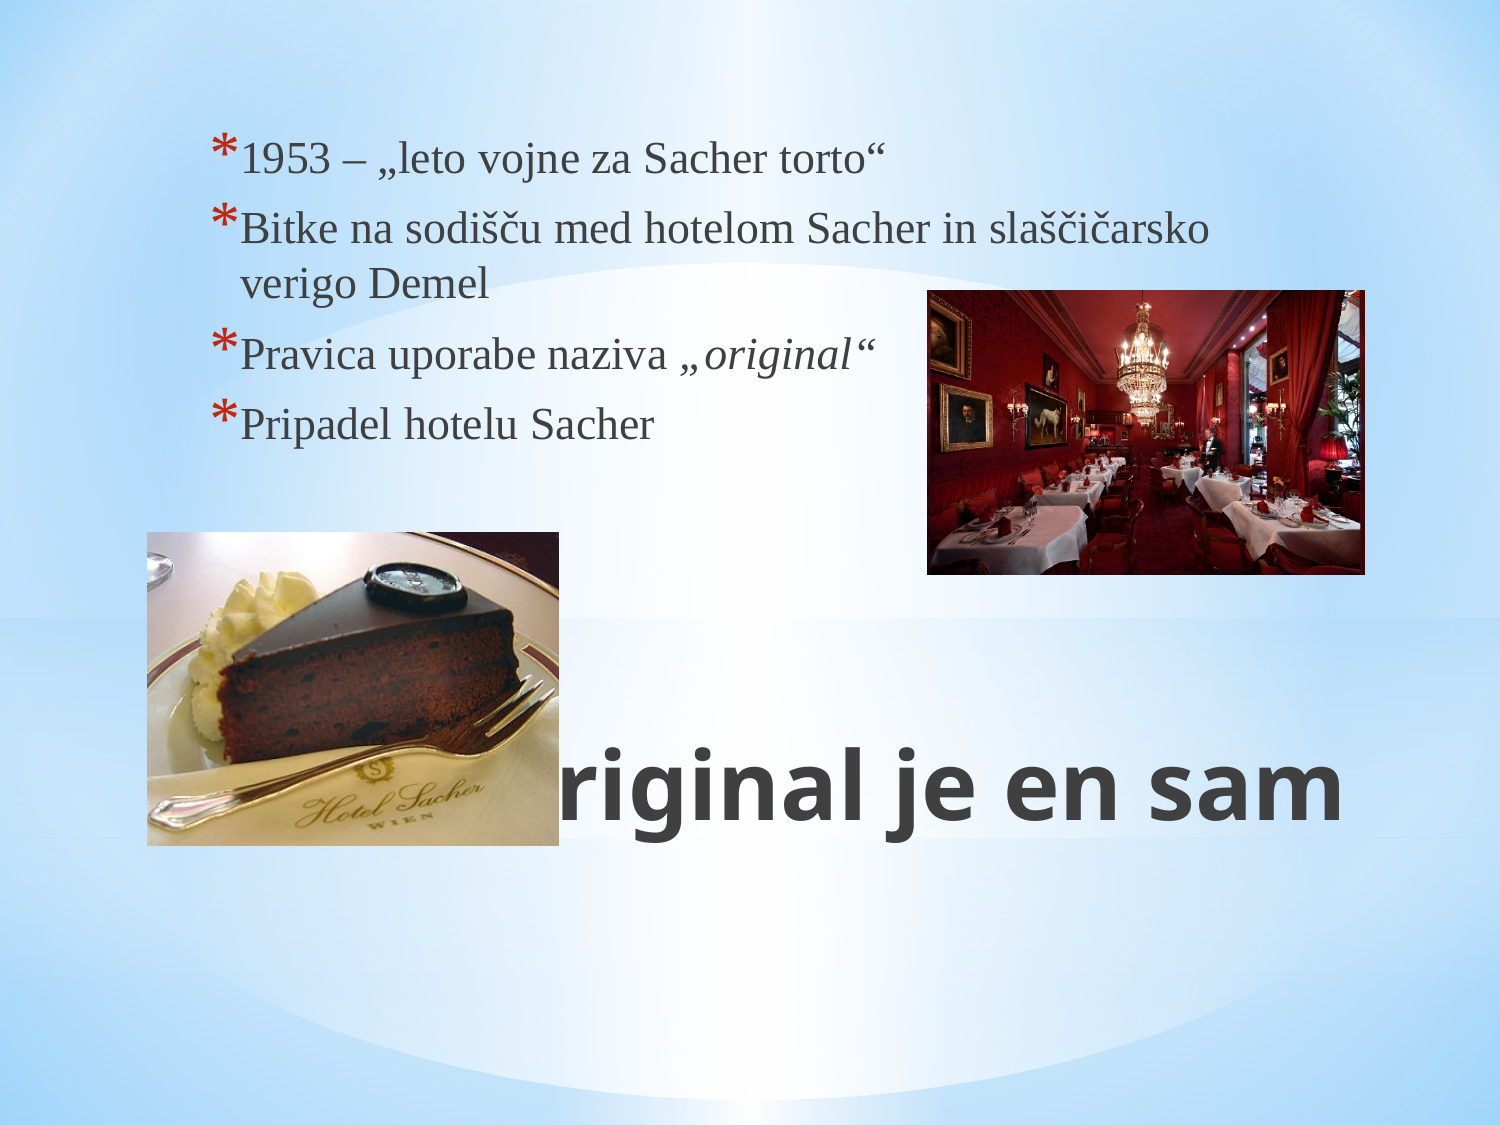

1953 – „leto vojne za Sacher torto“
Bitke na sodišču med hotelom Sacher in slaščičarsko verigo Demel
Pravica uporabe naziva „original“
Pripadel hotelu Sacher
# Original je en sam